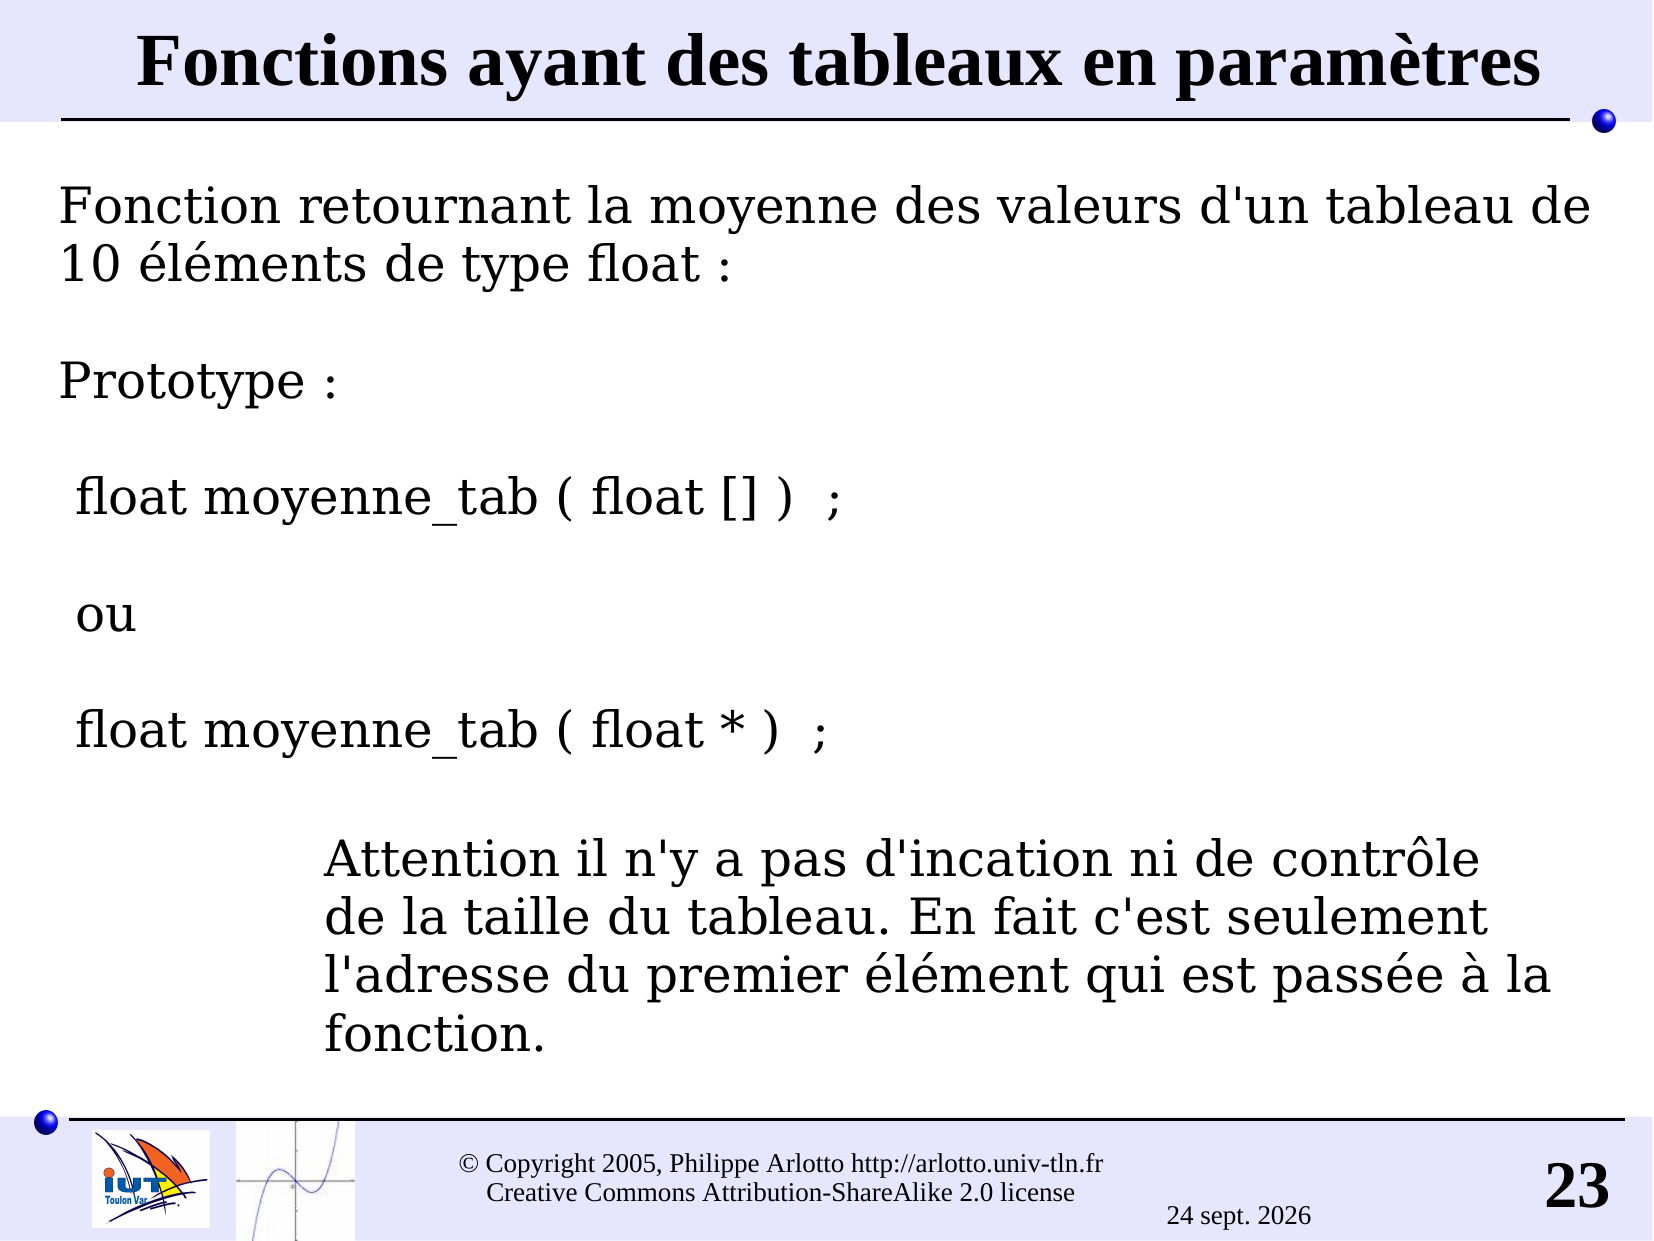

# Fonctions ayant des tableaux en paramètres
Fonction retournant la moyenne des valeurs d'un tableau de
10 éléments de type float :
Prototype :
 float moyenne_tab ( float [] ) ;
 ou
 float moyenne_tab ( float * ) ;
Attention il n'y a pas d'incation ni de contrôle
de la taille du tableau. En fait c'est seulement
l'adresse du premier élément qui est passée à la
fonction.